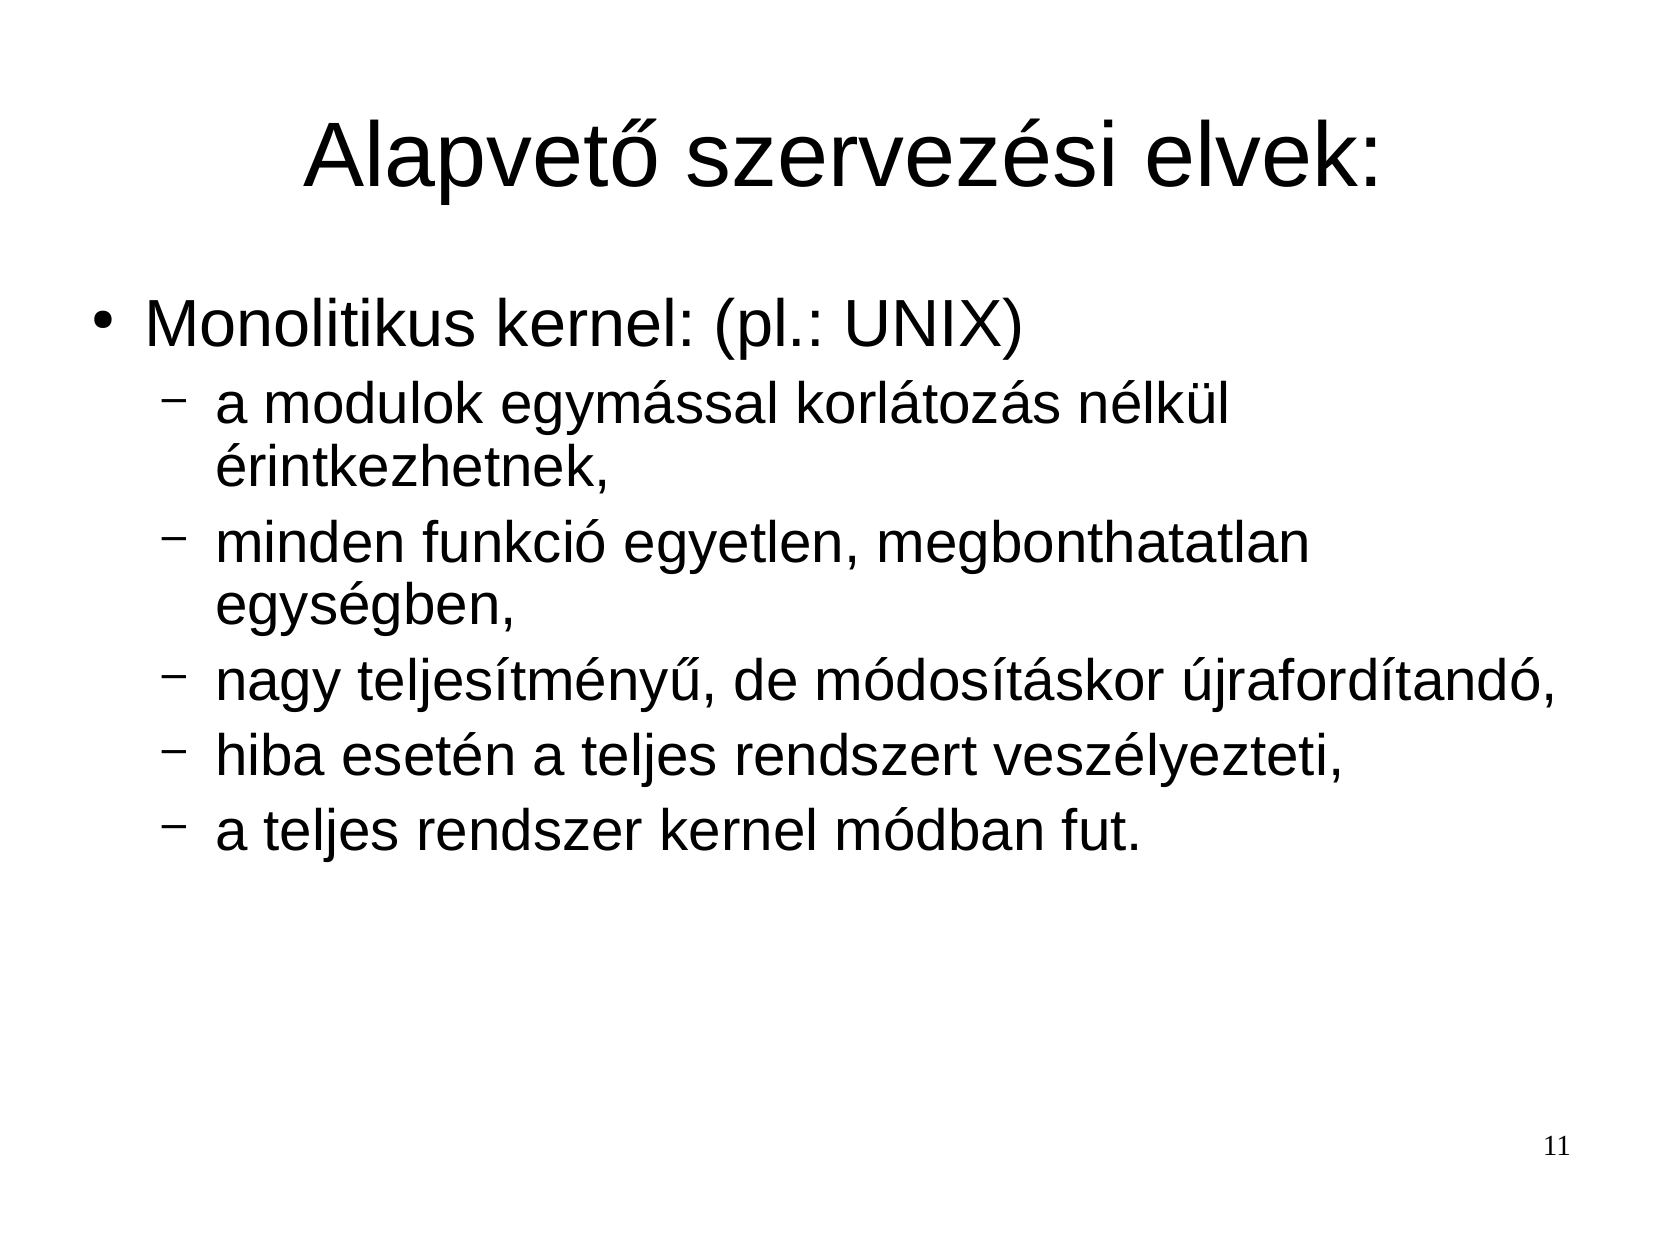

# Alapvető szervezési elvek:
Monolitikus kernel: (pl.: UNIX)
a modulok egymással korlátozás nélkül érintkezhetnek,
minden funkció egyetlen, megbonthatatlan egységben,
nagy teljesítményű, de módosításkor újrafordítandó,
hiba esetén a teljes rendszert veszélyezteti,
a teljes rendszer kernel módban fut.
11